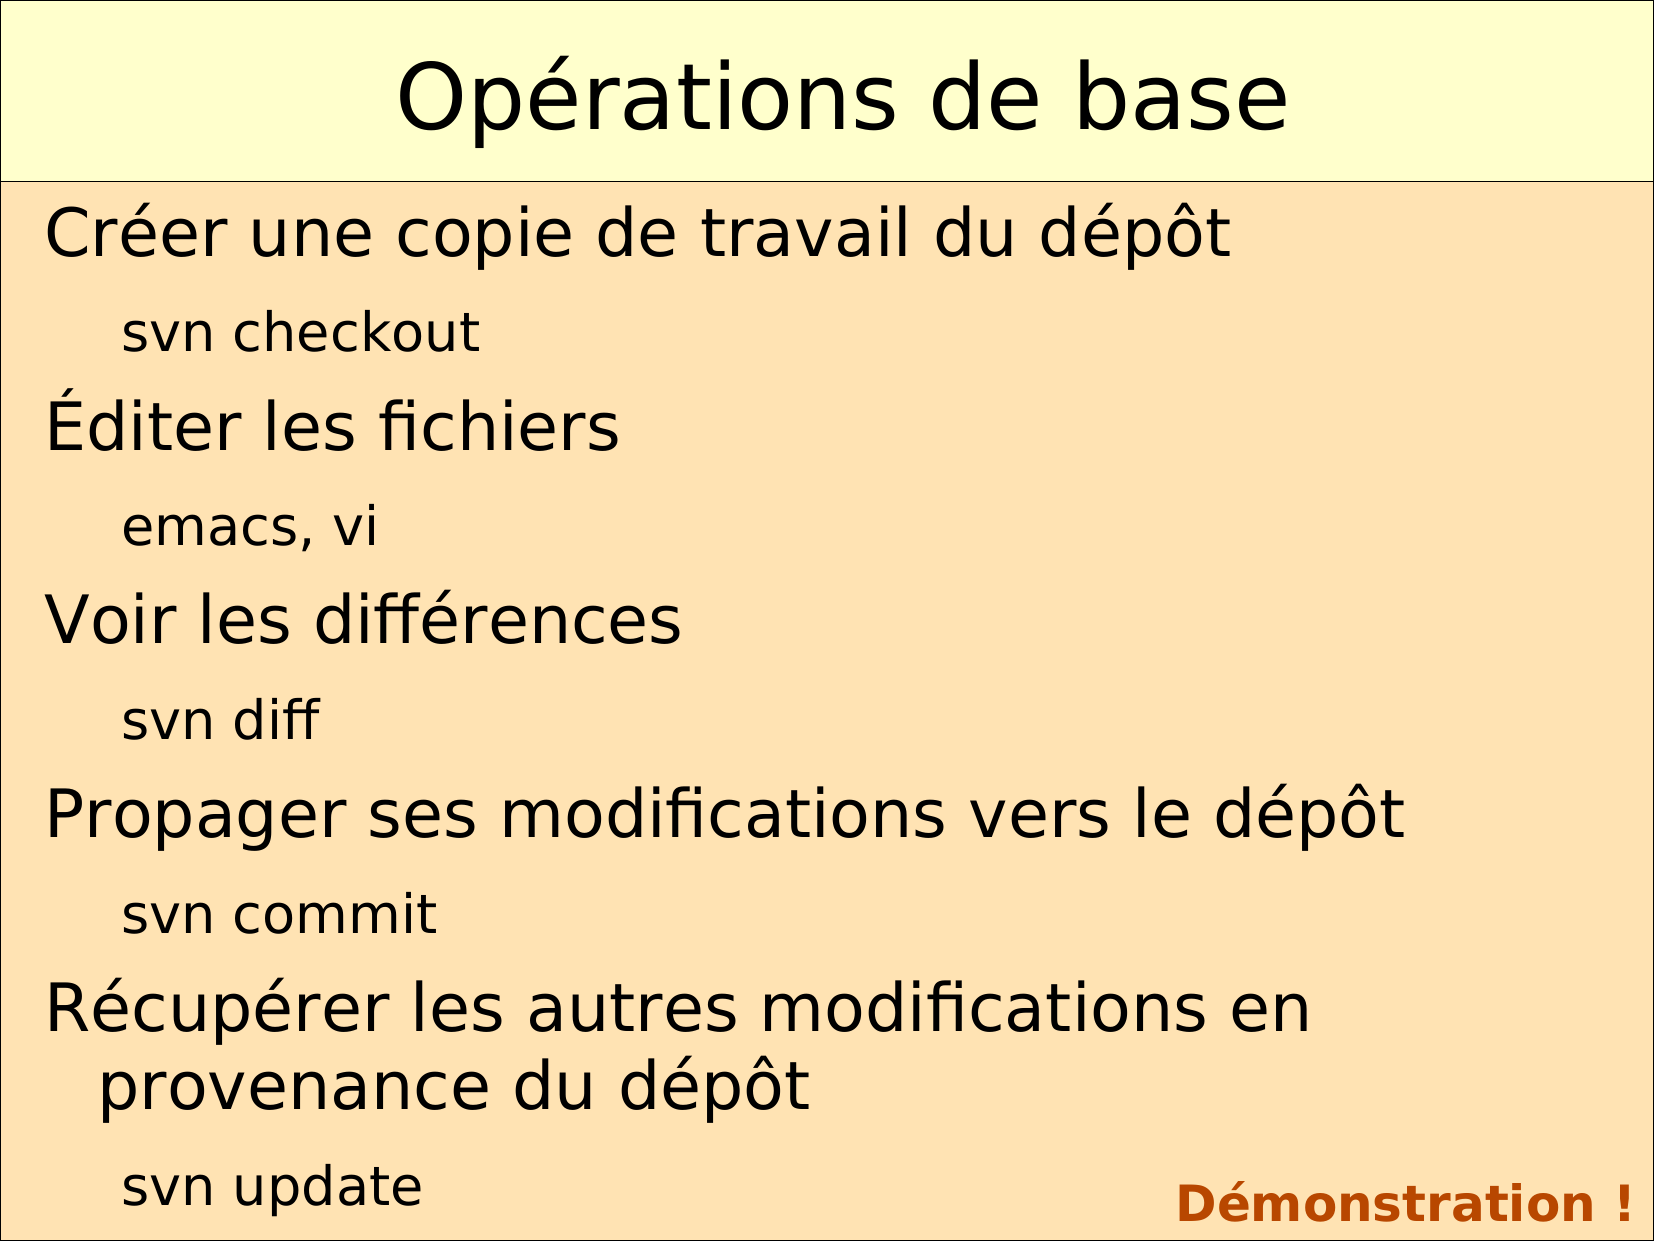

# Opérations de base
Créer une copie de travail du dépôt
svn checkout
Éditer les fichiers
emacs, vi
Voir les différences
svn diff
Propager ses modifications vers le dépôt
svn commit
Récupérer les autres modifications en provenance du dépôt
svn update
Démonstration !